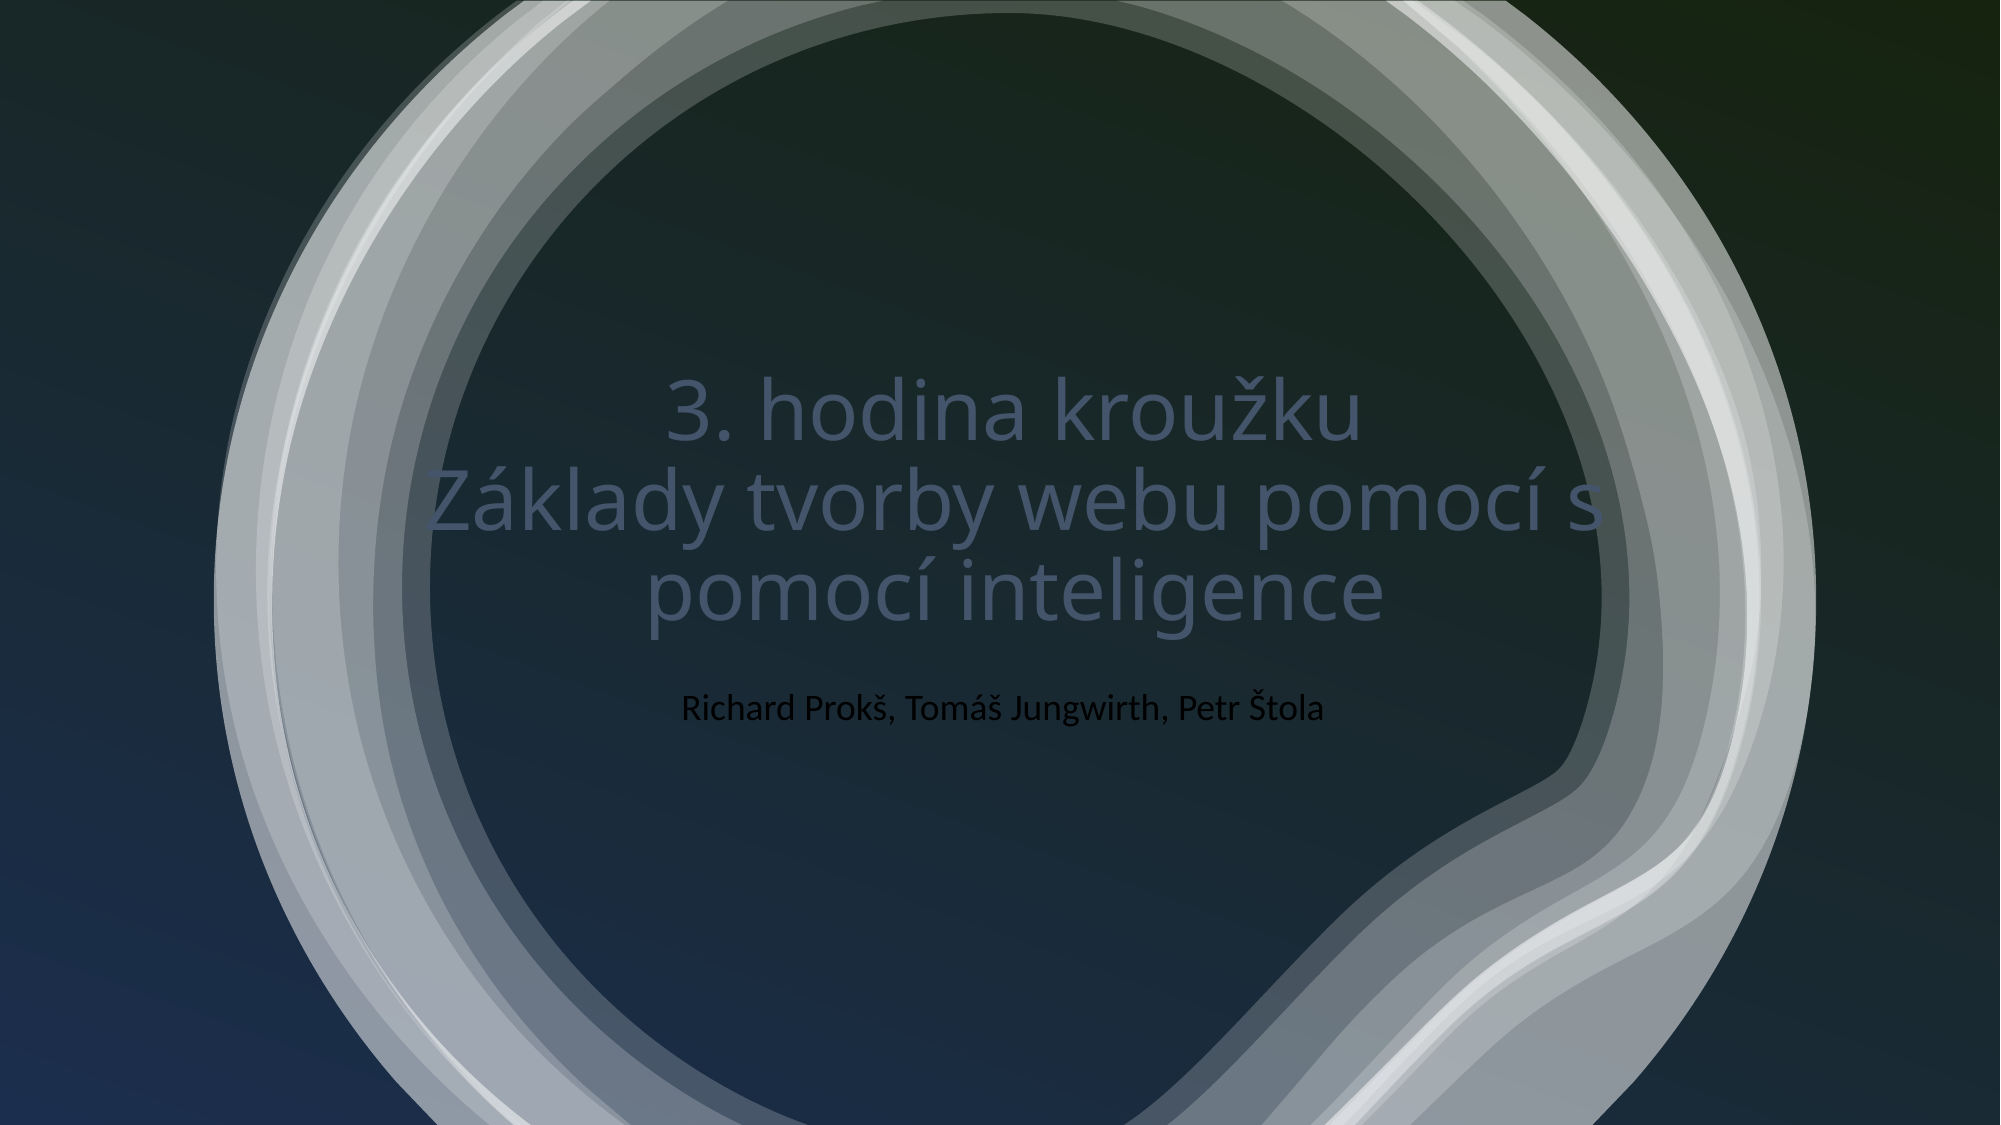

# 3. hodina kroužku Základy tvorby webu pomocí s pomocí inteligence
Richard Prokš, Tomáš Jungwirth, Petr Štola